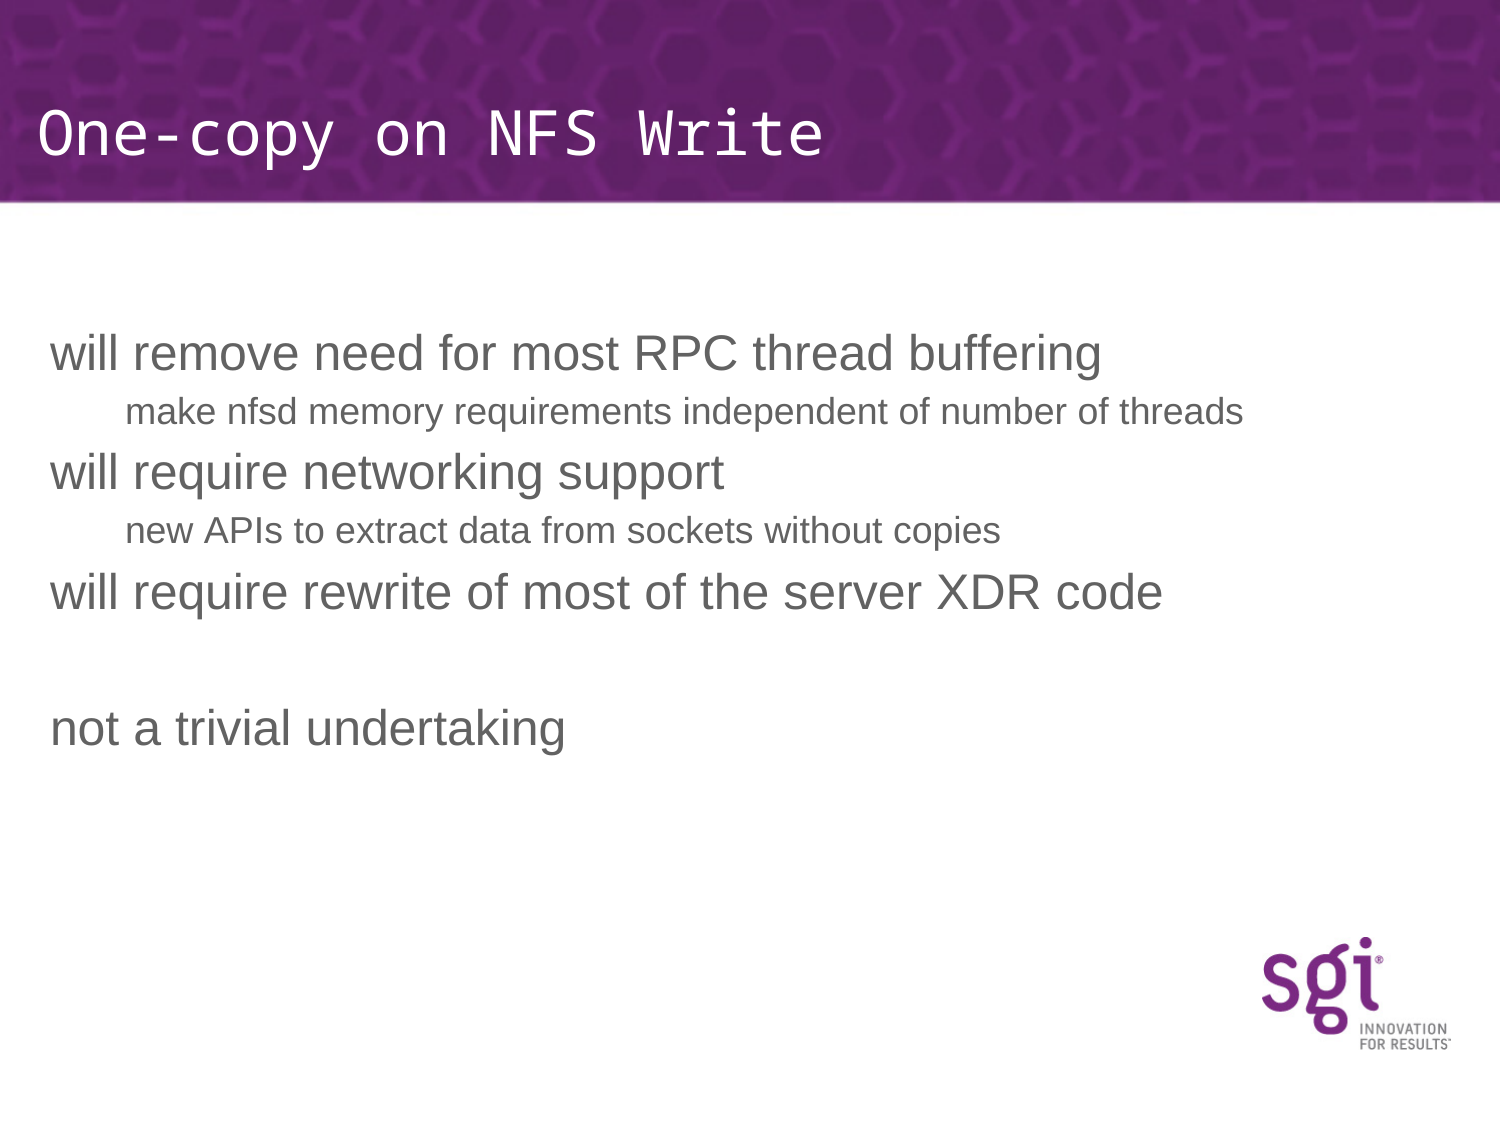

# One-copy on NFS Write
will remove need for most RPC thread buffering
make nfsd memory requirements independent of number of threads
will require networking support
new APIs to extract data from sockets without copies
will require rewrite of most of the server XDR code
not a trivial undertaking